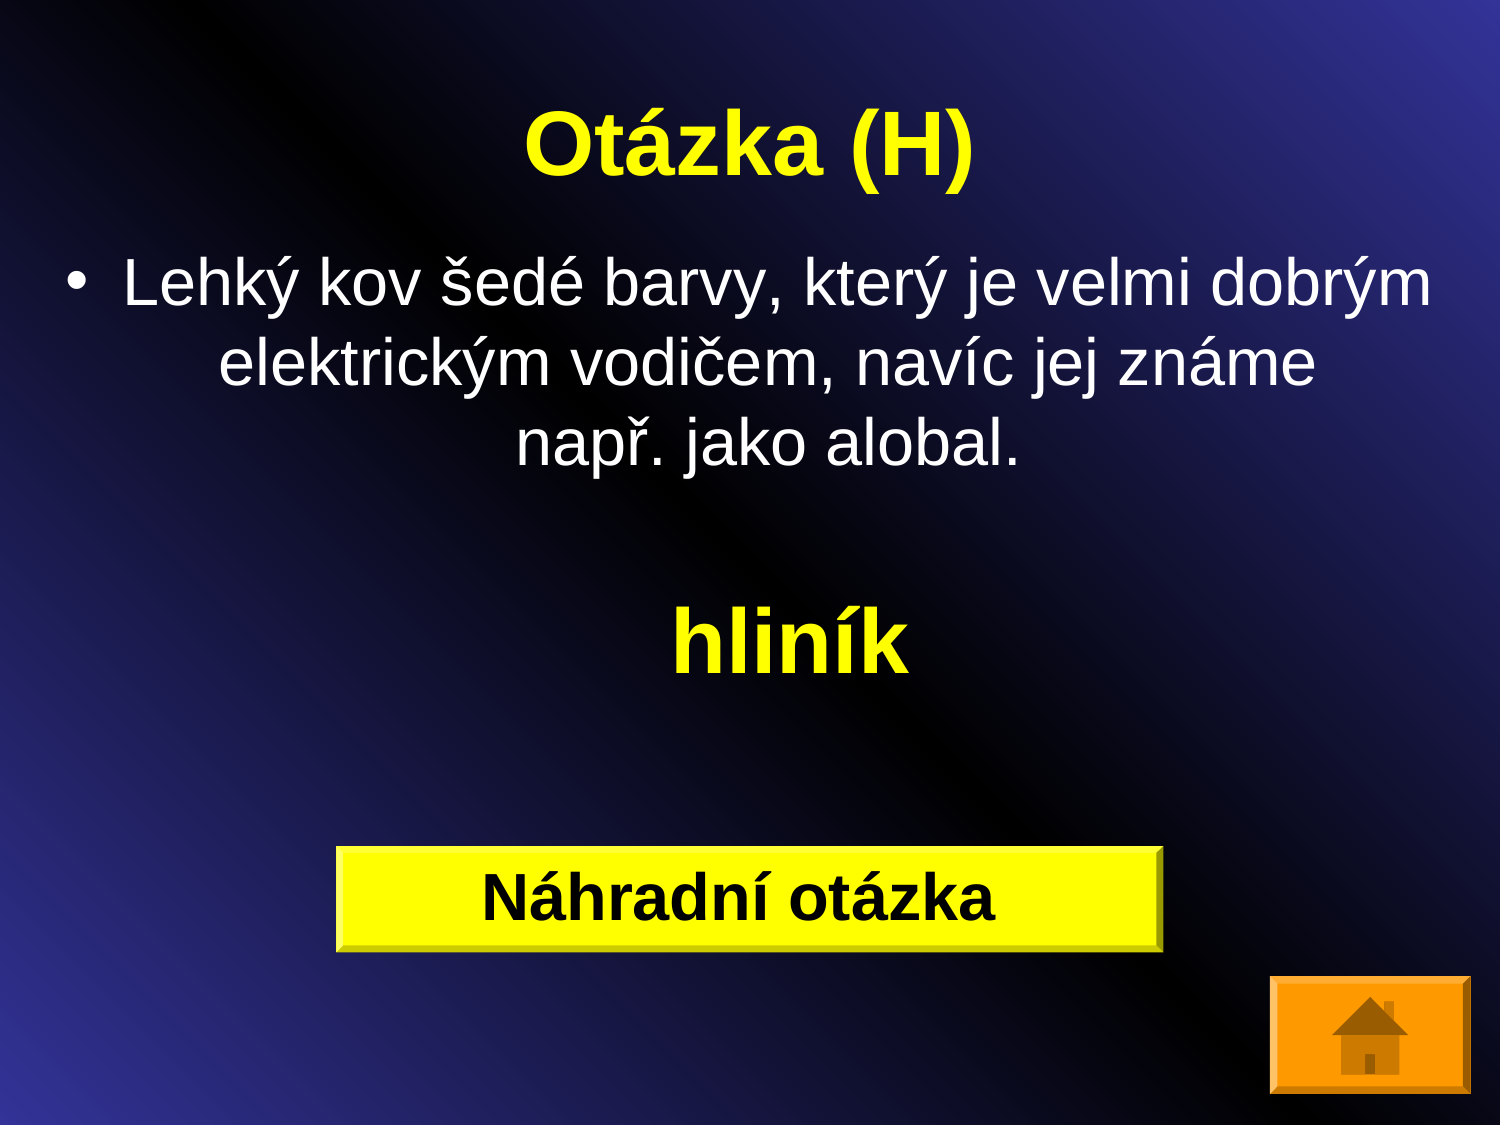

# Otázka (H)
Lehký kov šedé barvy, který je velmi dobrým elektrickým vodičem, navíc jej známe
např. jako alobal.
hliník
Náhradní otázka